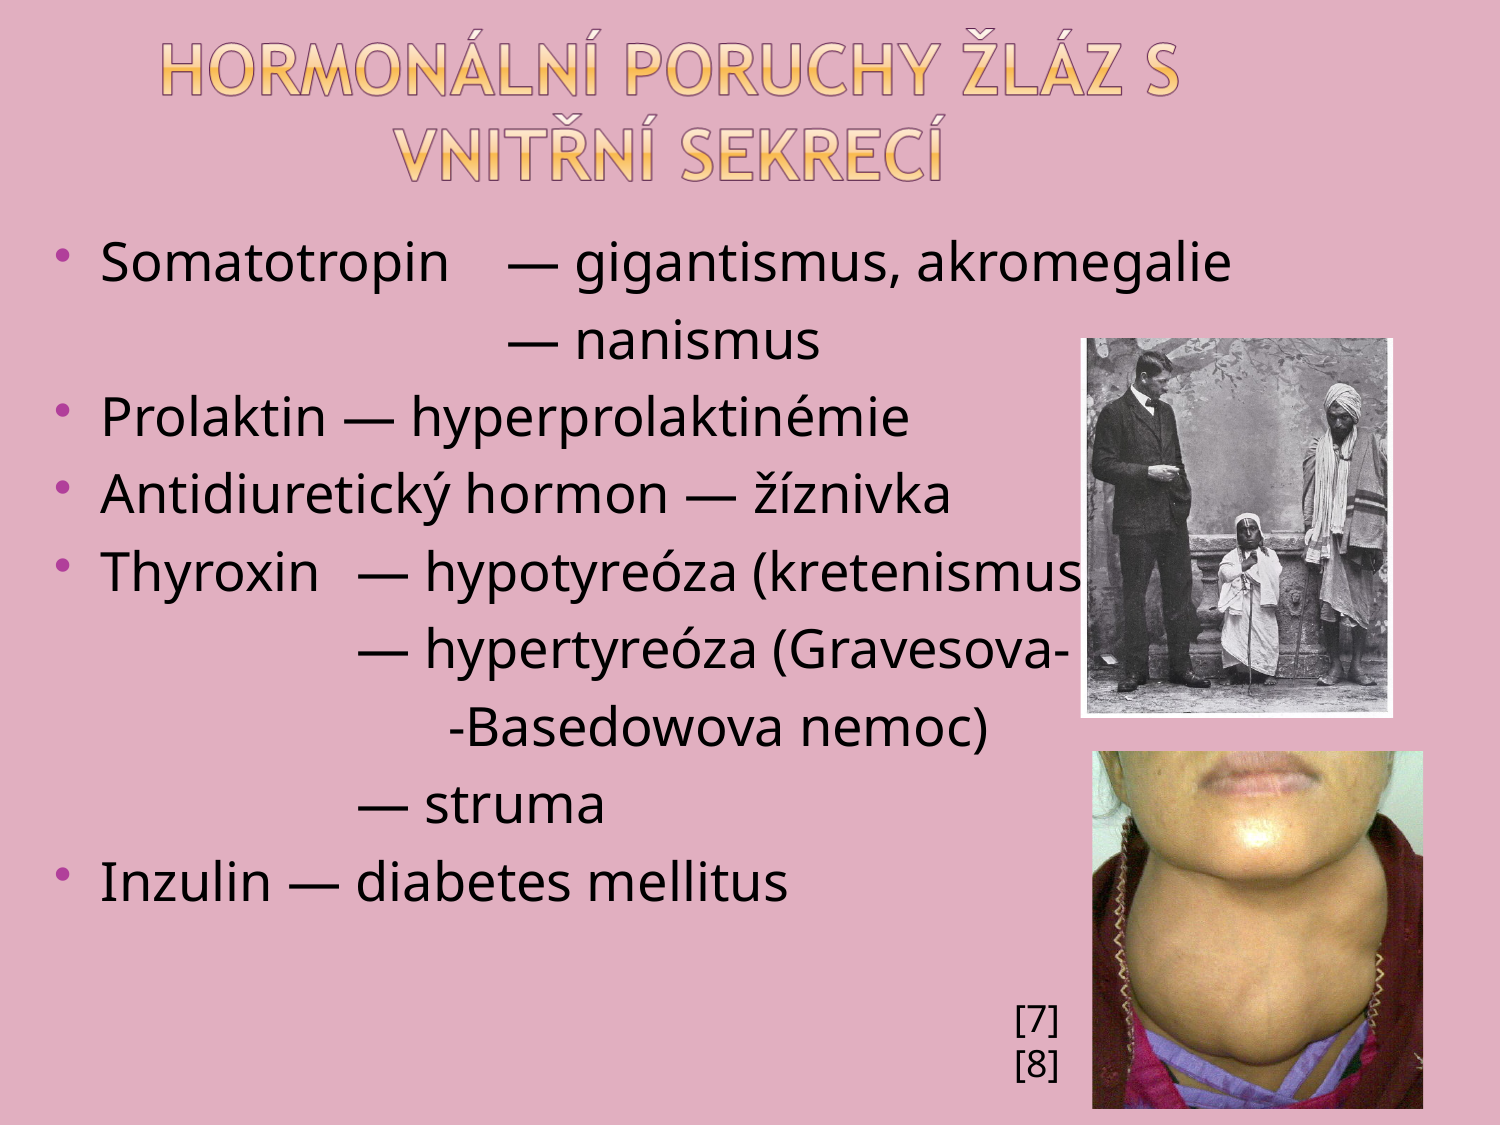

# Somatotropin 	— gigantismus, akromegalie
 				— nanismus
Prolaktin — hyperprolaktinémie
Antidiuretický hormon — žíznivka
Thyroxin 	— hypotyreóza (kretenismus)
 			— hypertyreóza (Gravesova-
 -Basedowova nemoc)
 			— struma
Inzulin — diabetes mellitus
[7]
[8]